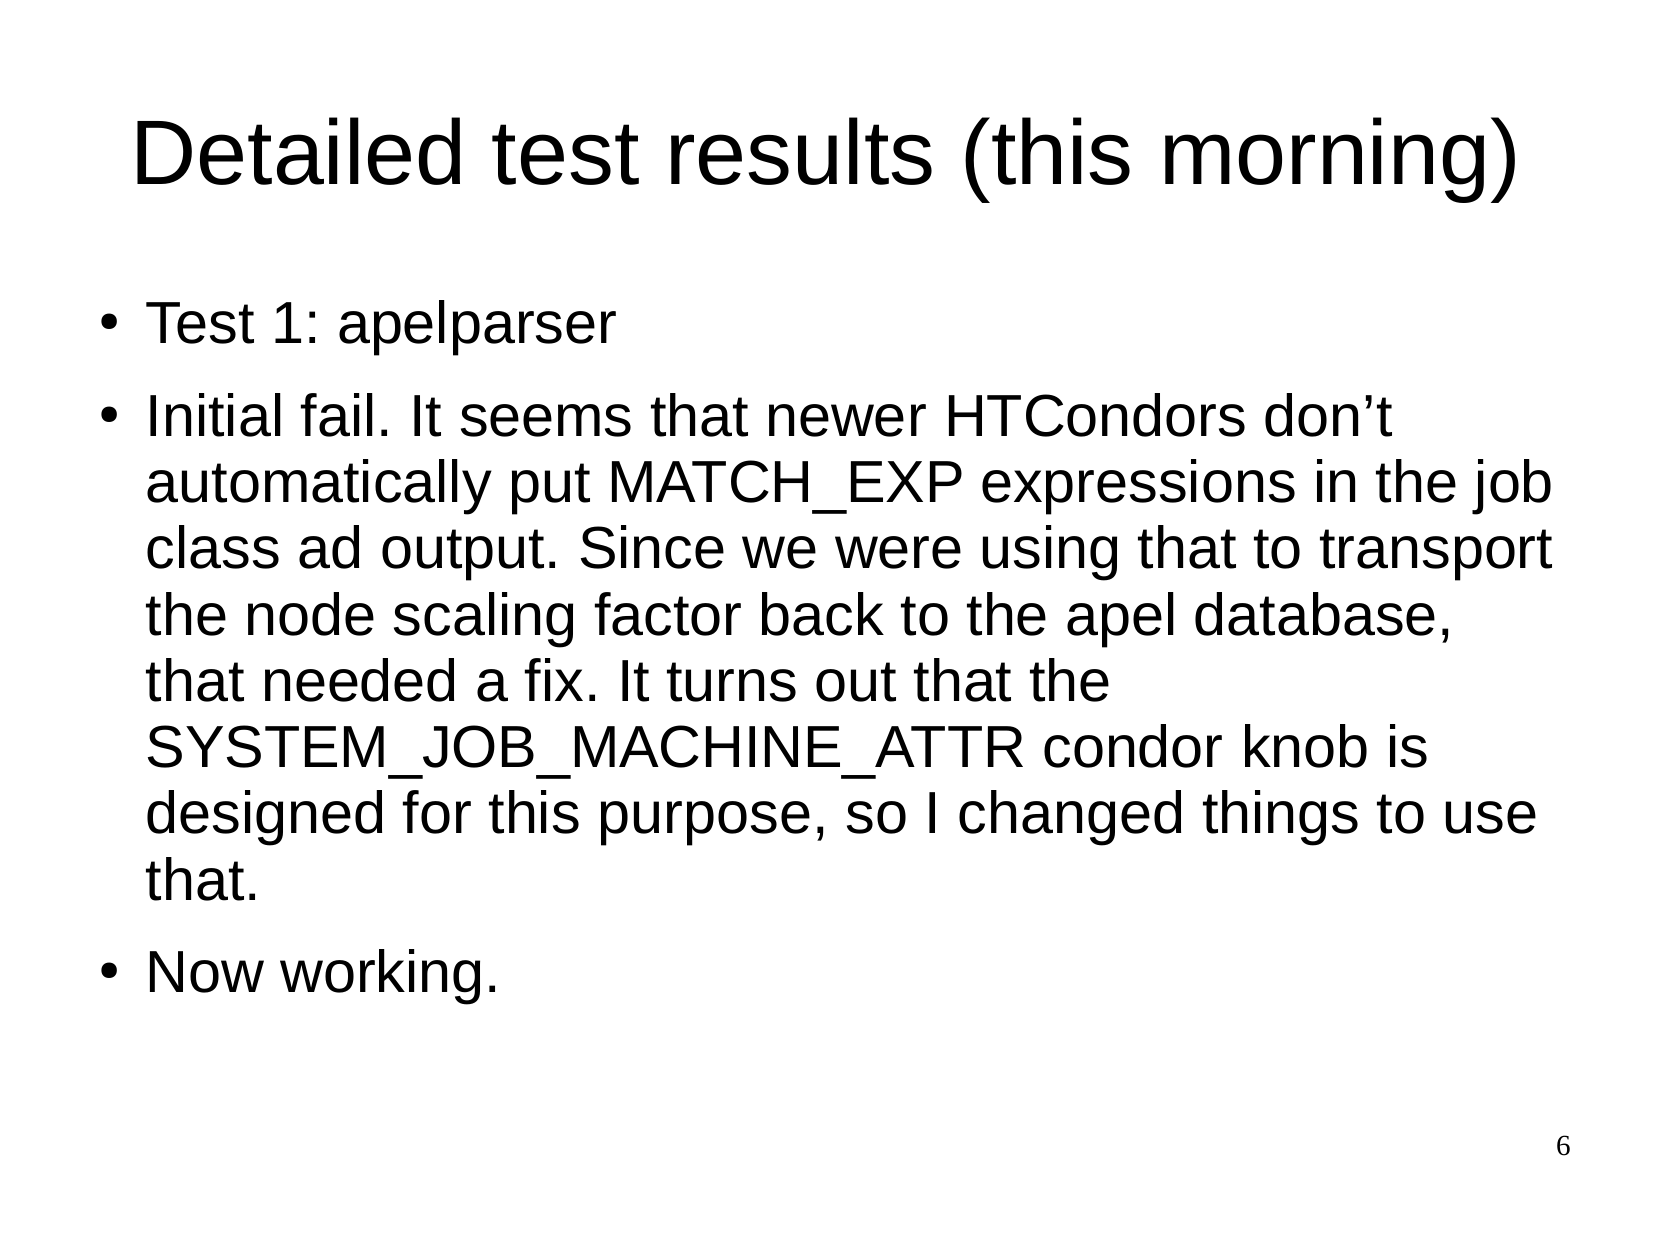

# Detailed test results (this morning)
Test 1: apelparser
Initial fail. It seems that newer HTCondors don’t automatically put MATCH_EXP expressions in the job class ad output. Since we were using that to transport the node scaling factor back to the apel database, that needed a fix. It turns out that the SYSTEM_JOB_MACHINE_ATTR condor knob is designed for this purpose, so I changed things to use that.
Now working.
6